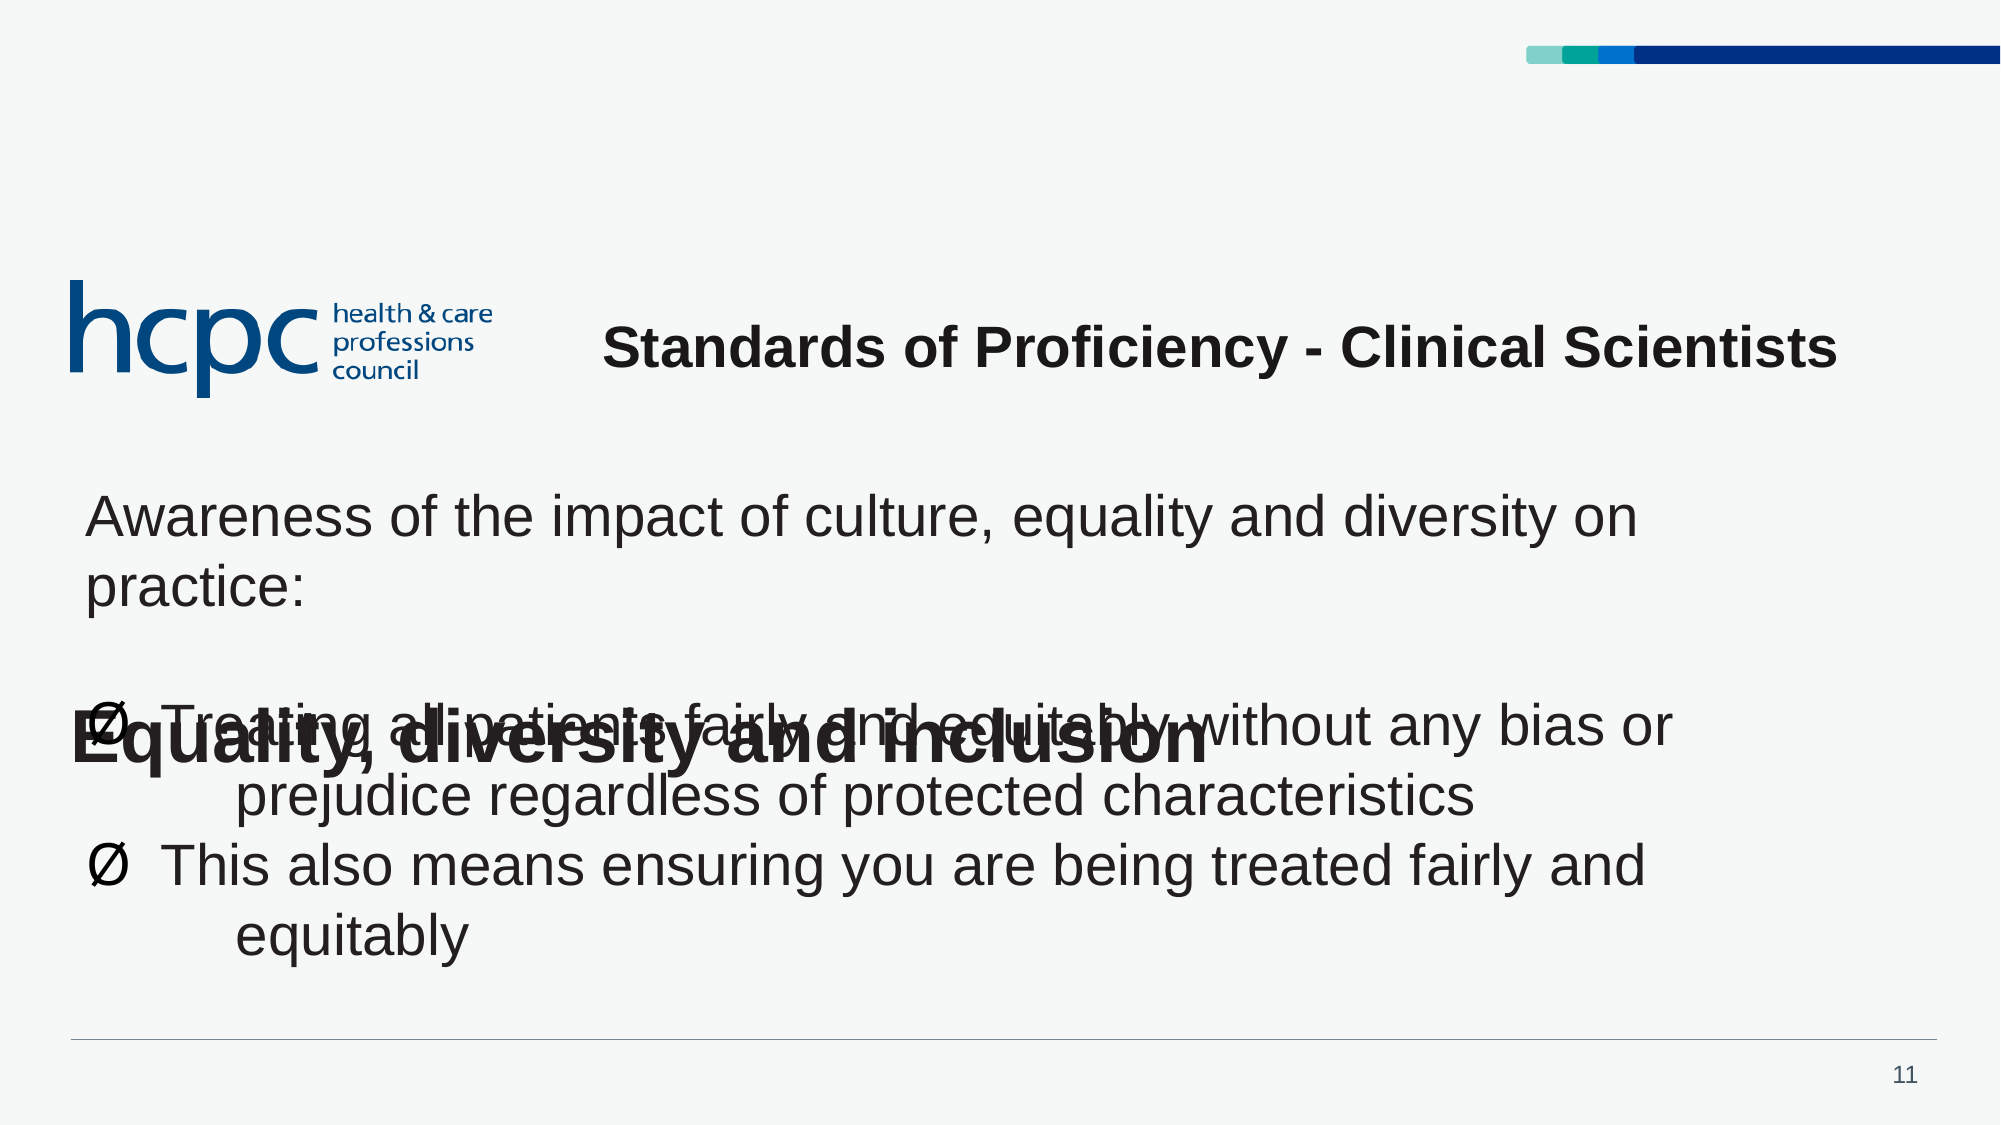

Standards of Proficiency - Clinical Scientists
# Equality, diversity and inclusion
Awareness of the impact of culture, equality and diversity on practice:
Treating all patients fairly and equitably without any bias or prejudice regardless of protected characteristics
This also means ensuring you are being treated fairly and equitably